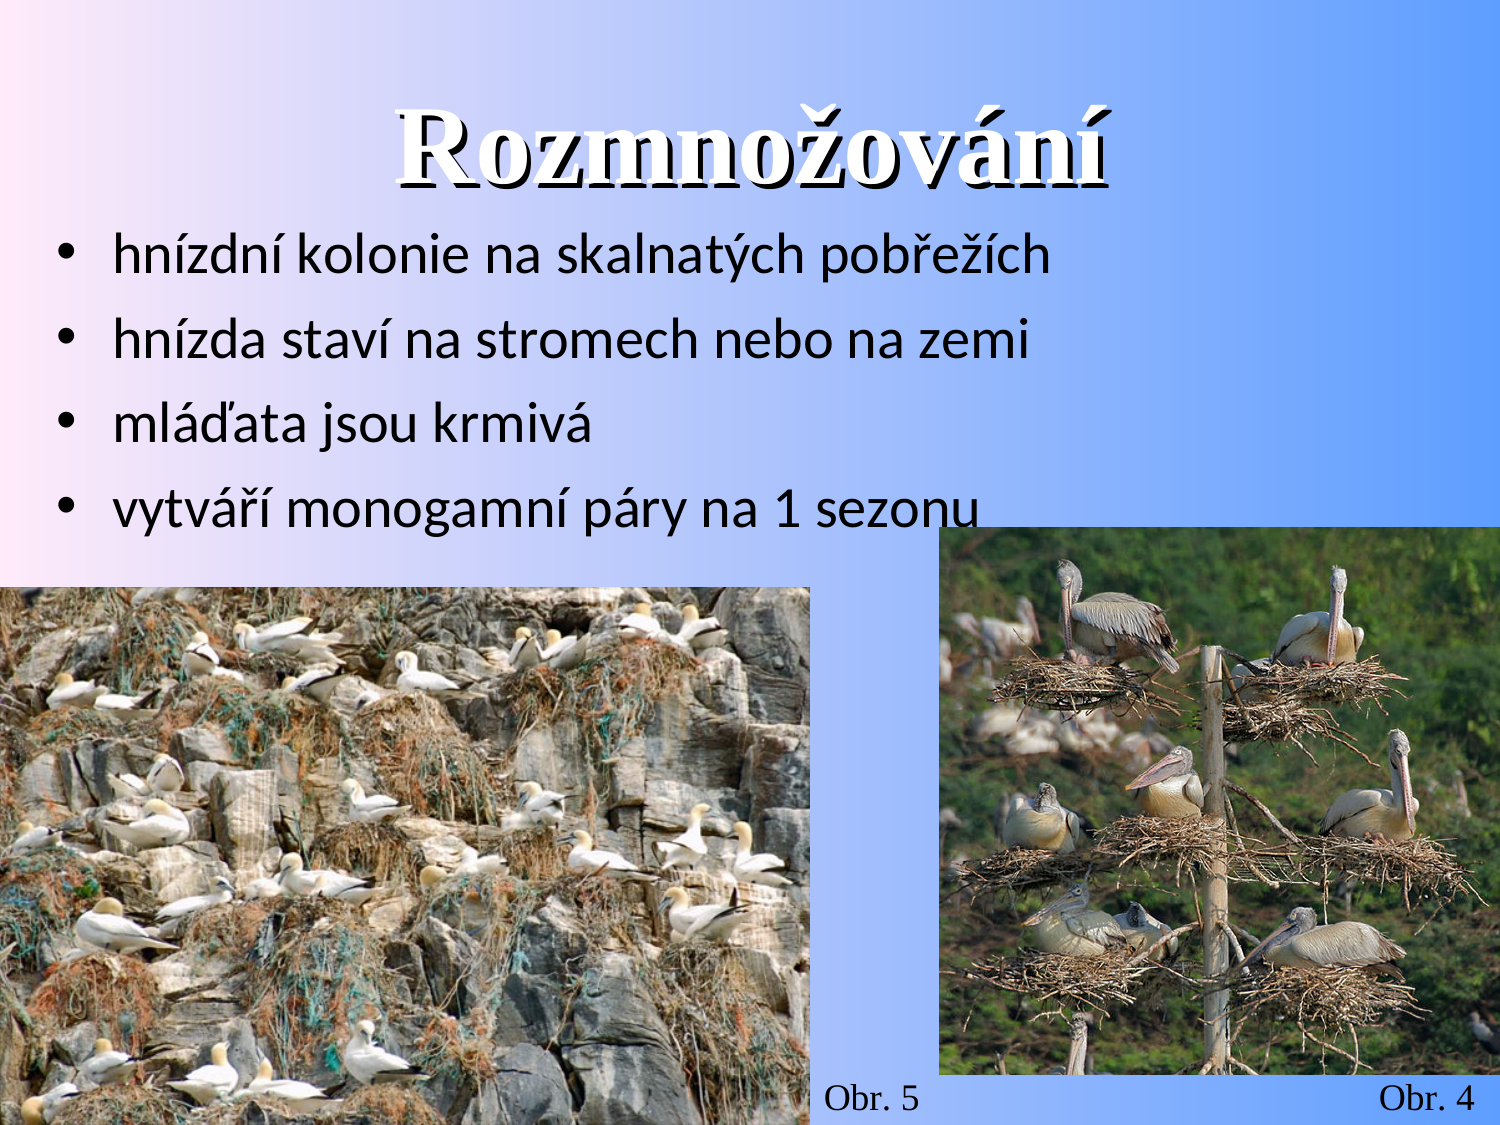

# Rozmnožování
hnízdní kolonie na skalnatých pobřežích
hnízda staví na stromech nebo na zemi
mláďata jsou krmivá
vytváří monogamní páry na 1 sezonu
Obr. 5
Obr. 4